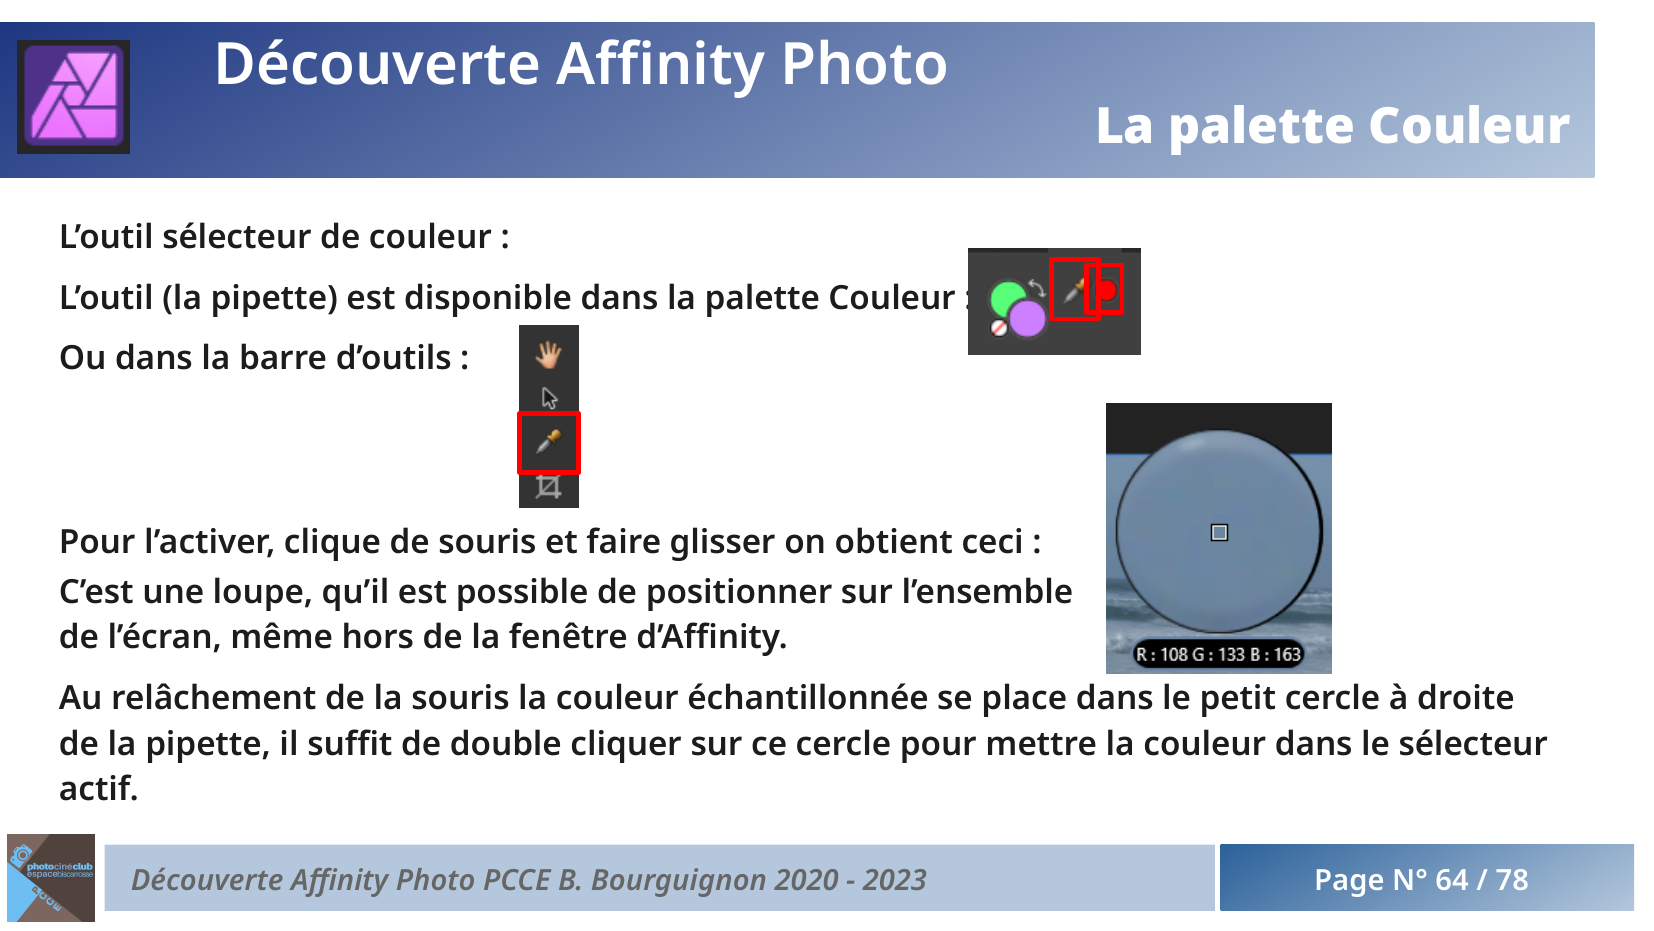

# La palette Couleur
L’outil sélecteur de couleur :
L’outil (la pipette) est disponible dans la palette Couleur :
Ou dans la barre d’outils :
Pour l’activer, clique de souris et faire glisser on obtient ceci :
C’est une loupe, qu’il est possible de positionner sur l’ensemble
de l’écran, même hors de la fenêtre d’Affinity.
Au relâchement de la souris la couleur échantillonnée se place dans le petit cercle à droite de la pipette, il suffit de double cliquer sur ce cercle pour mettre la couleur dans le sélecteur actif.